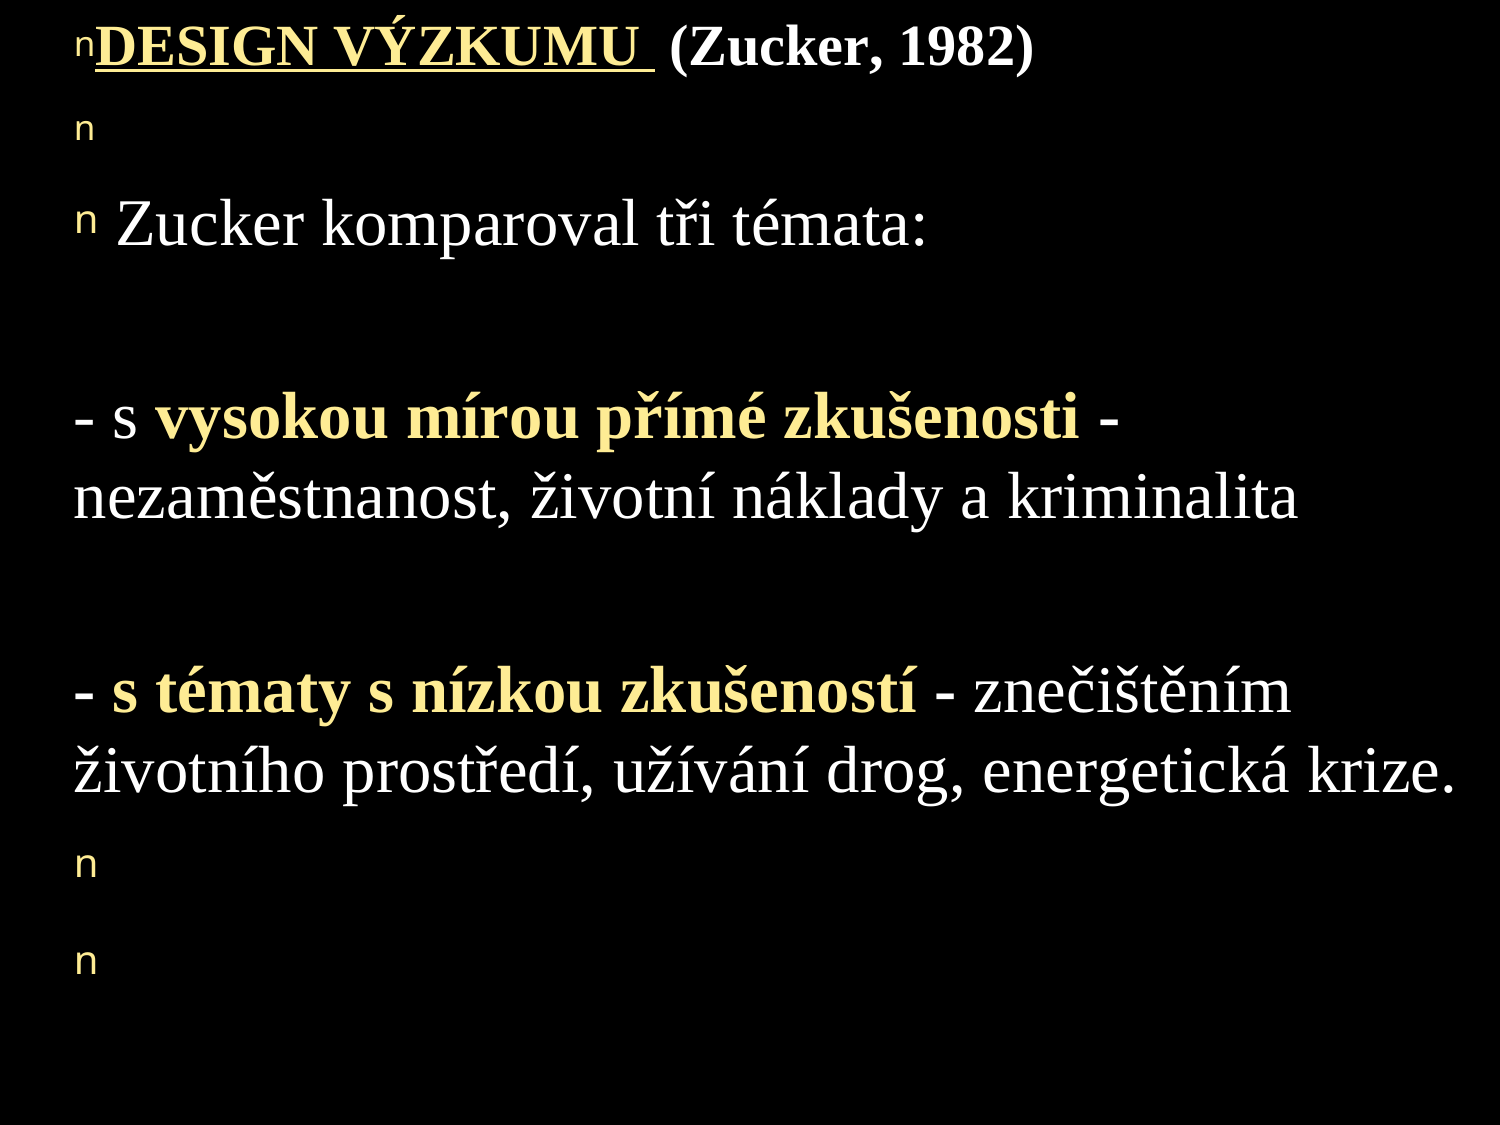

# DESIGN VÝZKUMU (Zucker, 1982)
 Zucker komparoval tři témata:
- s vysokou mírou přímé zkušenosti - nezaměstnanost, životní náklady a kriminalita
- s tématy s nízkou zkušeností - znečištěním životního prostředí, užívání drog, energetická krize.